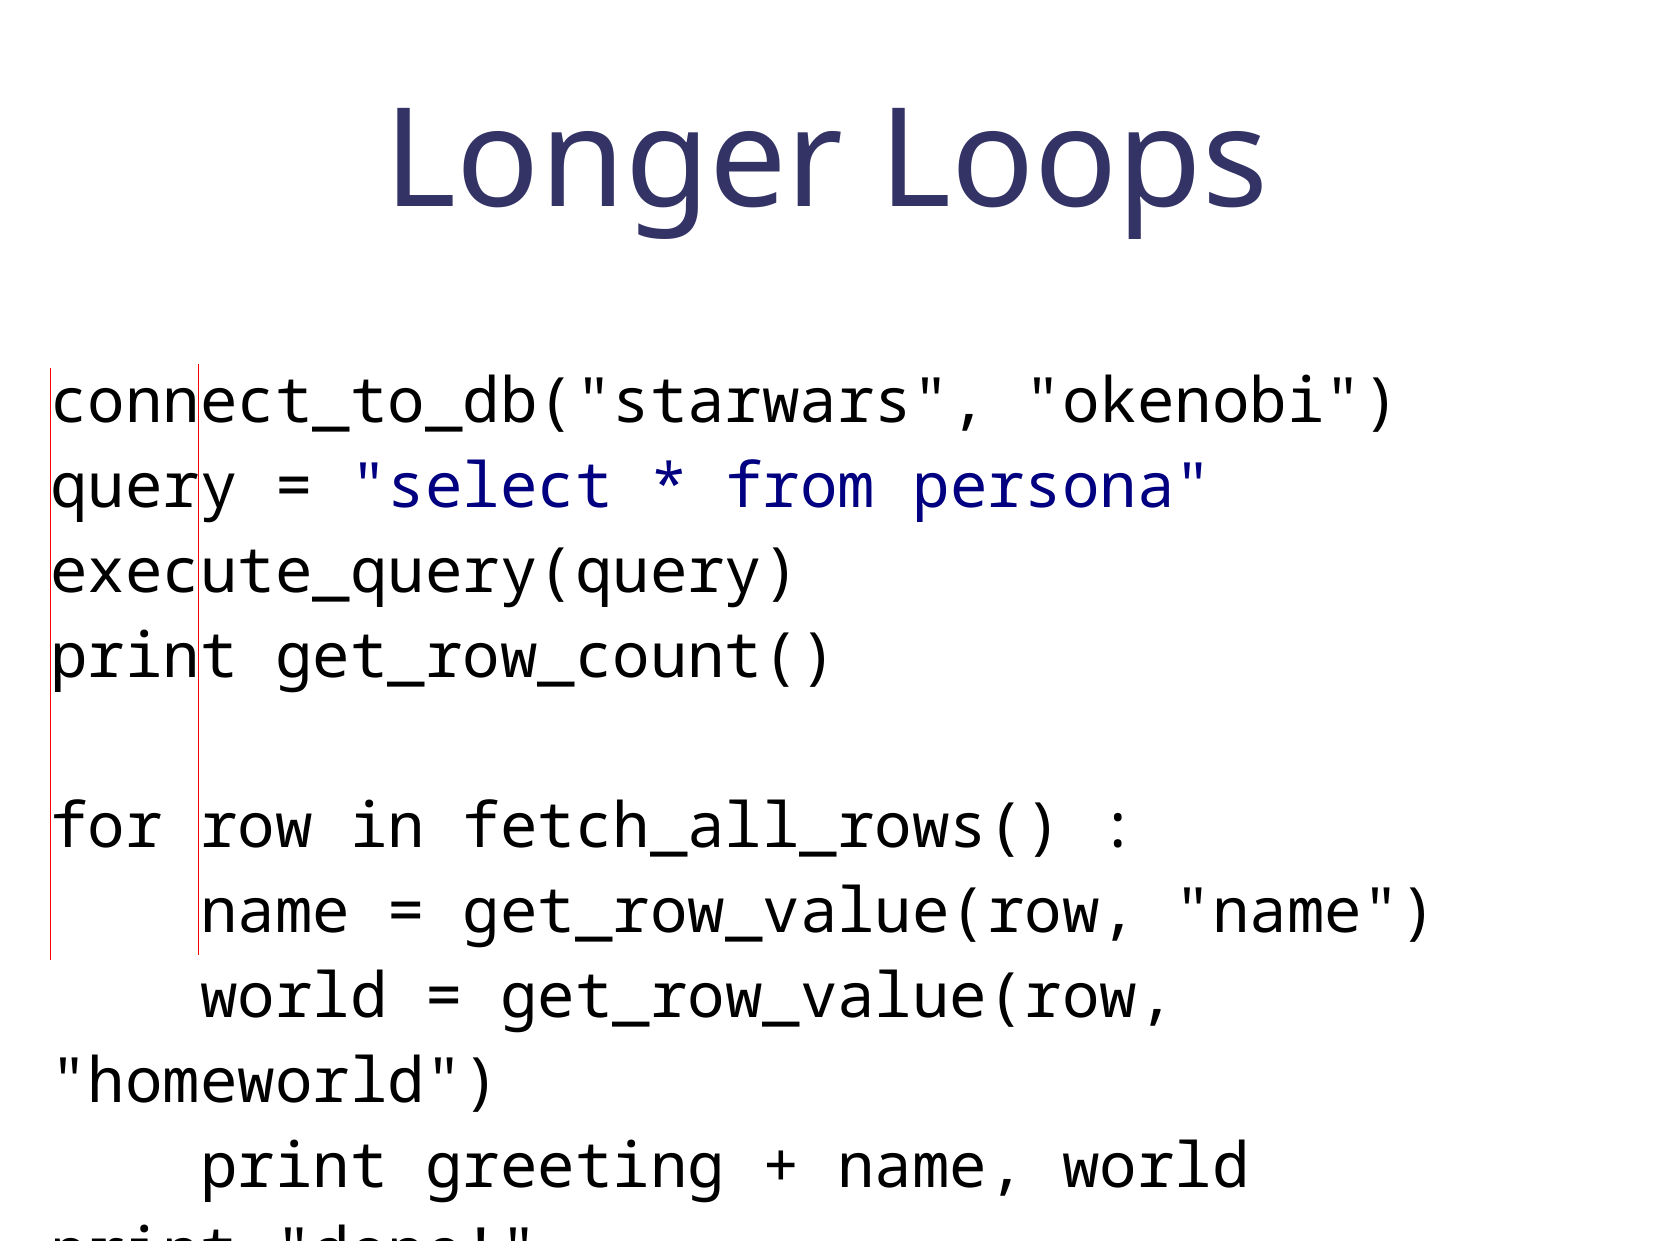

# Longer Loops
connect_to_db("starwars", "okenobi")
query = "select * from persona"
execute_query(query)
print get_row_count()
for row in fetch_all_rows() :
 name = get_row_value(row, "name")
 world = get_row_value(row, "homeworld")
 print greeting + name, world
print "done!"